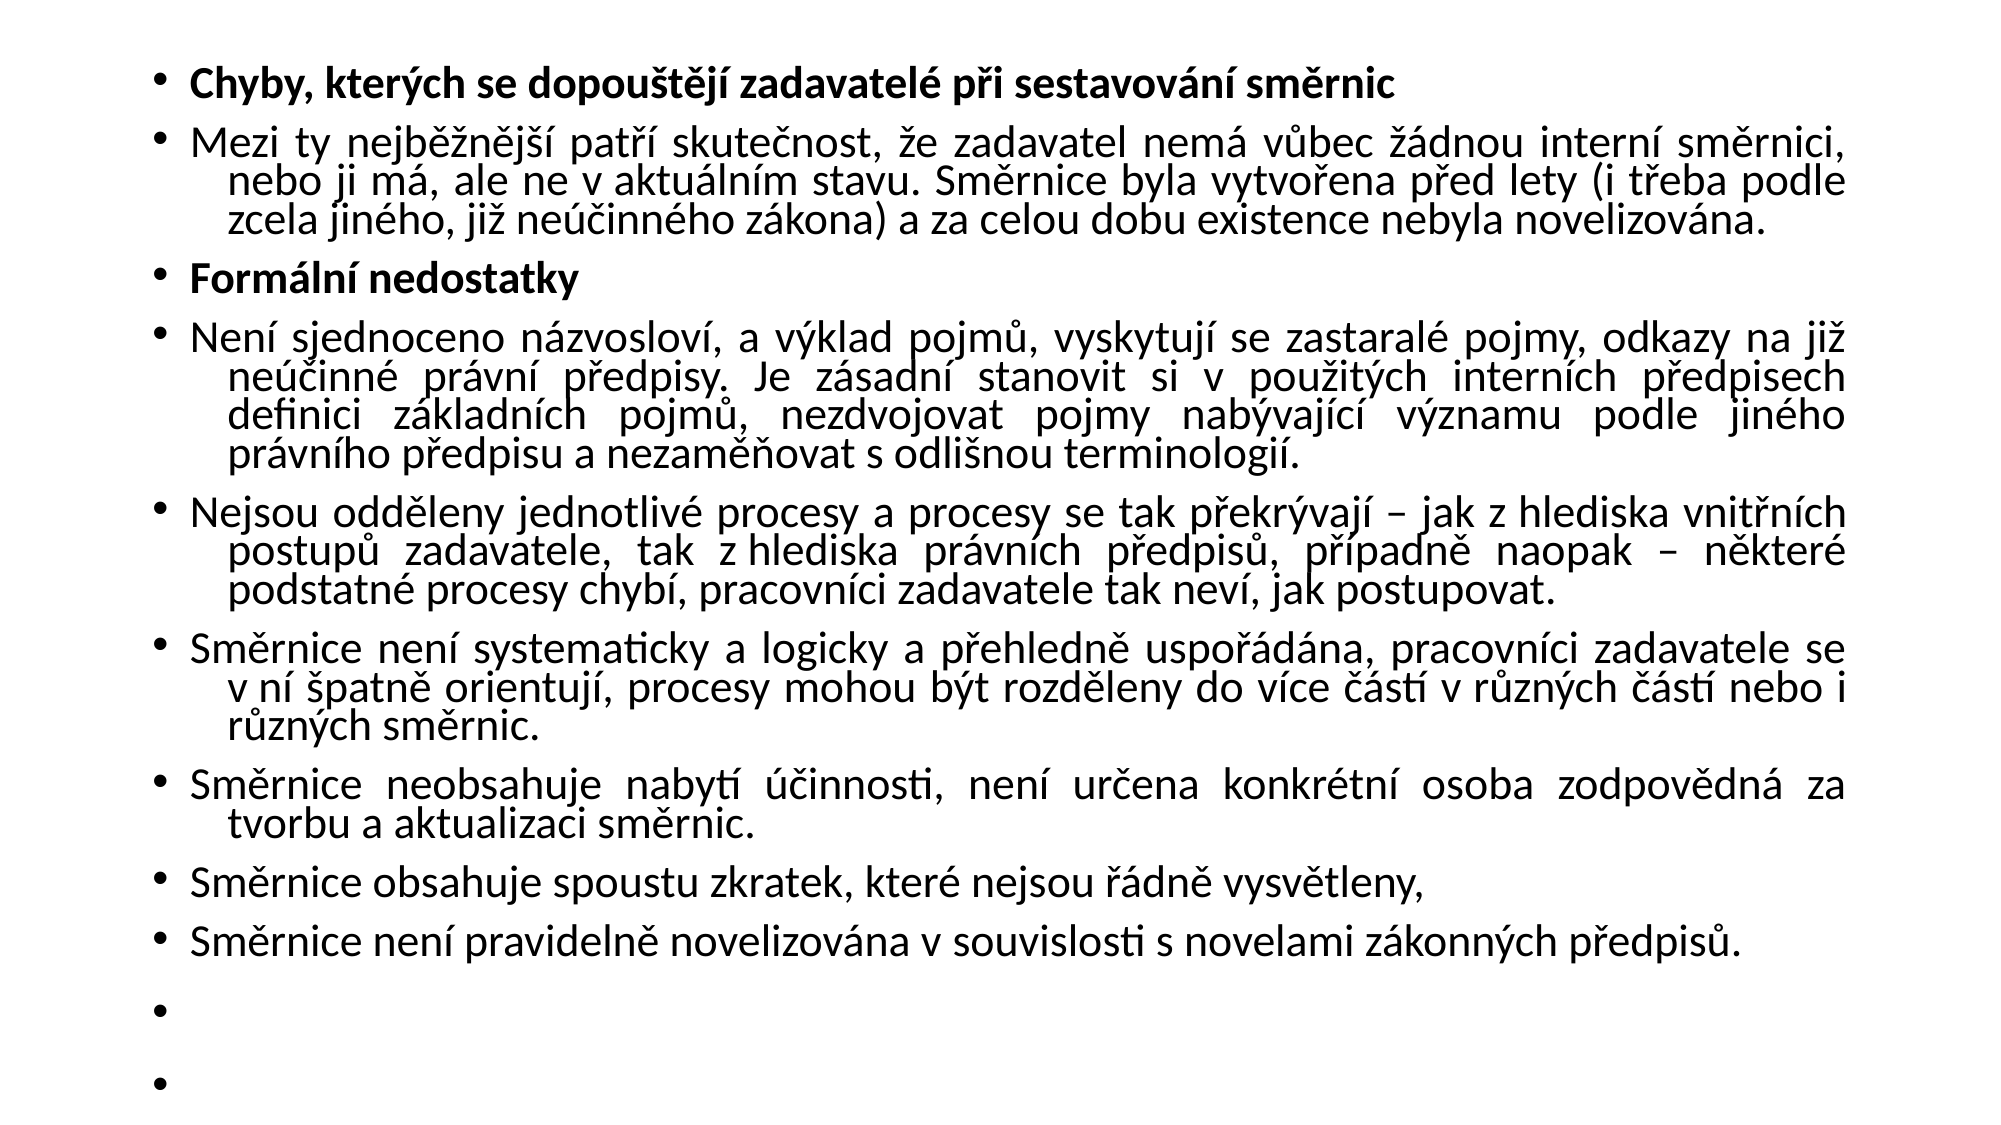

#
Chyby, kterých se dopouštějí zadavatelé při sestavování směrnic
Mezi ty nejběžnější patří skutečnost, že zadavatel nemá vůbec žádnou interní směrnici, nebo ji má, ale ne v aktuálním stavu. Směrnice byla vytvořena před lety (i třeba podle zcela jiného, již neúčinného zákona) a za celou dobu existence nebyla novelizována.
Formální nedostatky
Není sjednoceno názvosloví, a výklad pojmů, vyskytují se zastaralé pojmy, odkazy na již neúčinné právní předpisy. Je zásadní stanovit si v použitých interních předpisech definici základních pojmů, nezdvojovat pojmy nabývající významu podle jiného právního předpisu a nezaměňovat s odlišnou terminologií.
Nejsou odděleny jednotlivé procesy a procesy se tak překrývají – jak z hlediska vnitřních postupů zadavatele, tak z hlediska právních předpisů, případně naopak – některé podstatné procesy chybí, pracovníci zadavatele tak neví, jak postupovat.
Směrnice není systematicky a logicky a přehledně uspořádána, pracovníci zadavatele se v ní špatně orientují, procesy mohou být rozděleny do více částí v různých částí nebo i různých směrnic.
Směrnice neobsahuje nabytí účinnosti, není určena konkrétní osoba zodpovědná za tvorbu a aktualizaci směrnic.
Směrnice obsahuje spoustu zkratek, které nejsou řádně vysvětleny,
Směrnice není pravidelně novelizována v souvislosti s novelami zákonných předpisů.